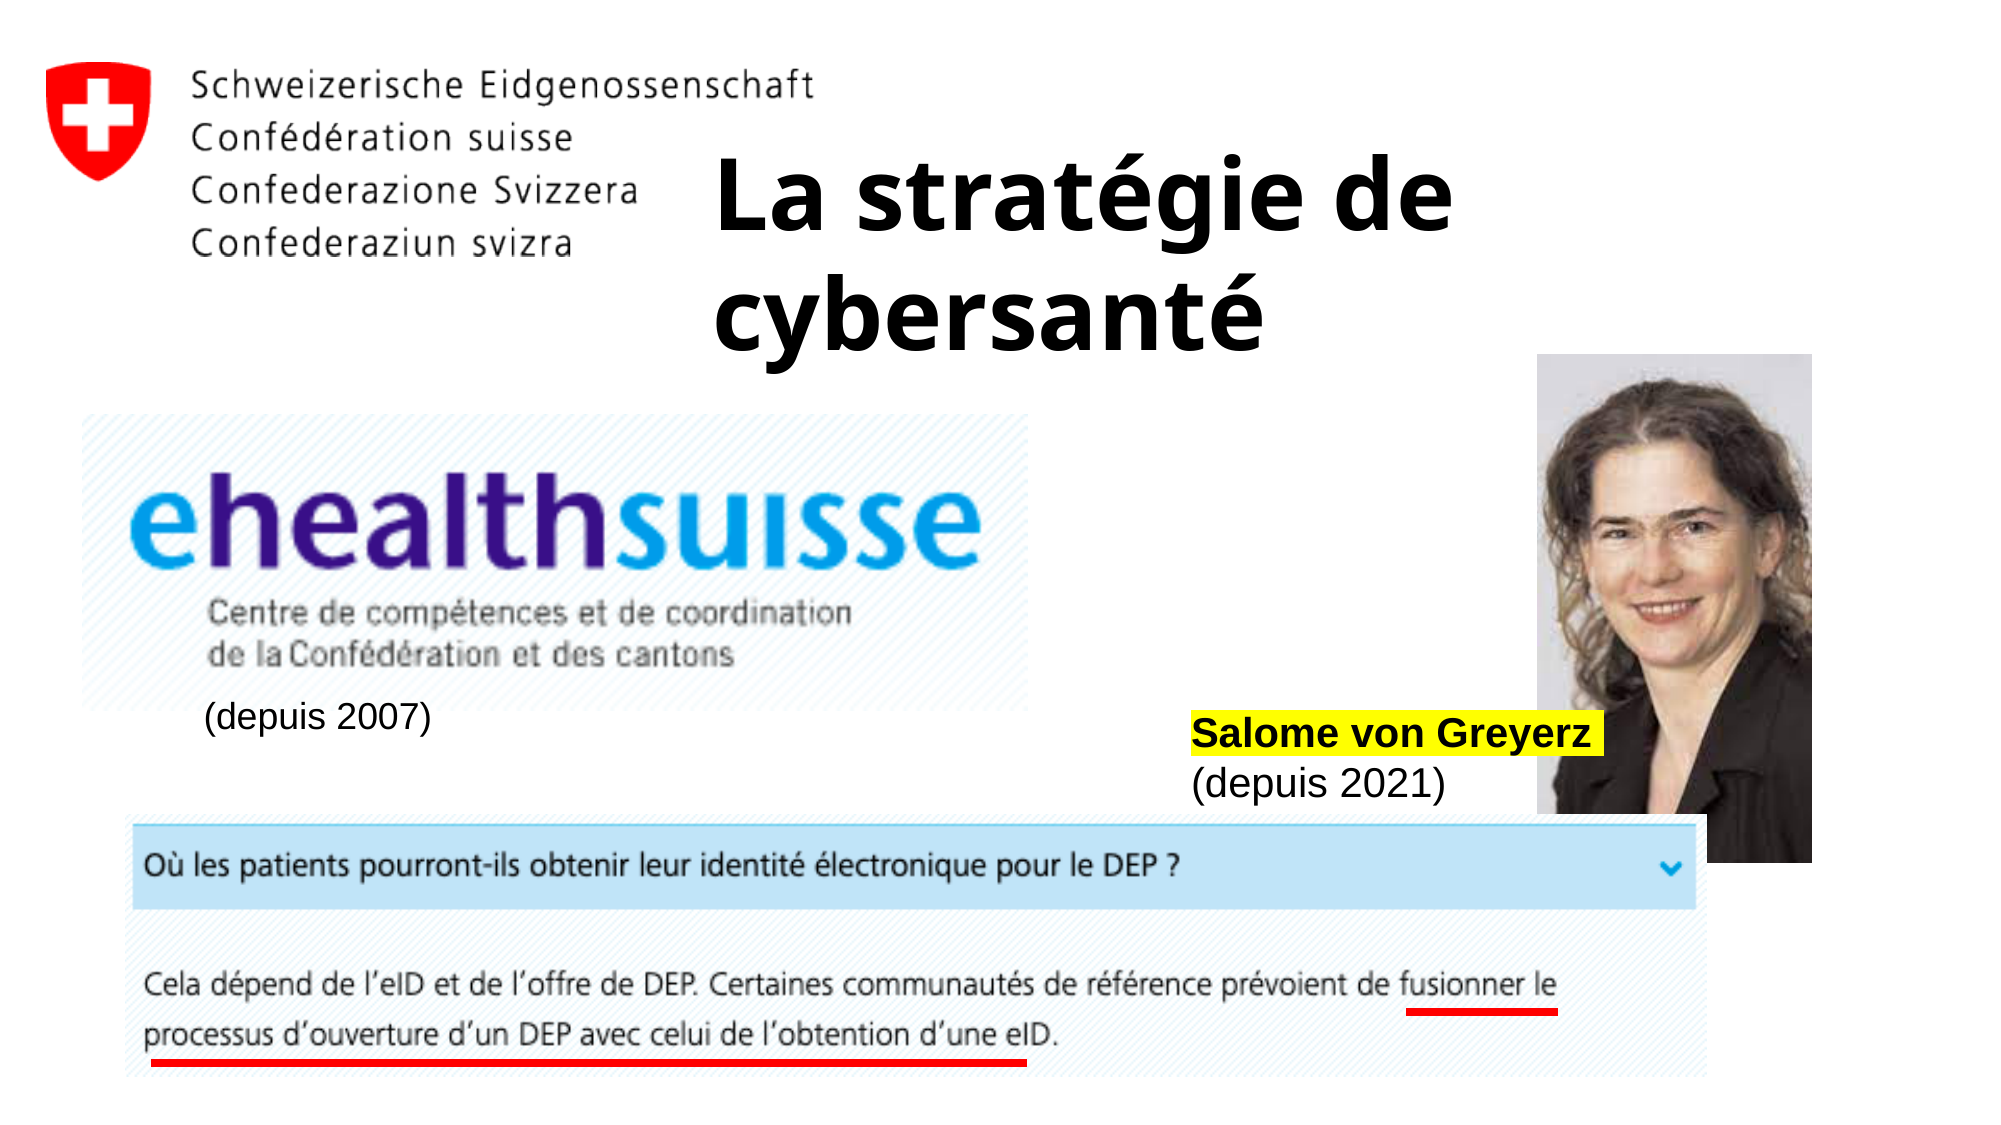

La stratégie de cybersanté
(depuis 2007)
Salome von Greyerz
(depuis 2021)